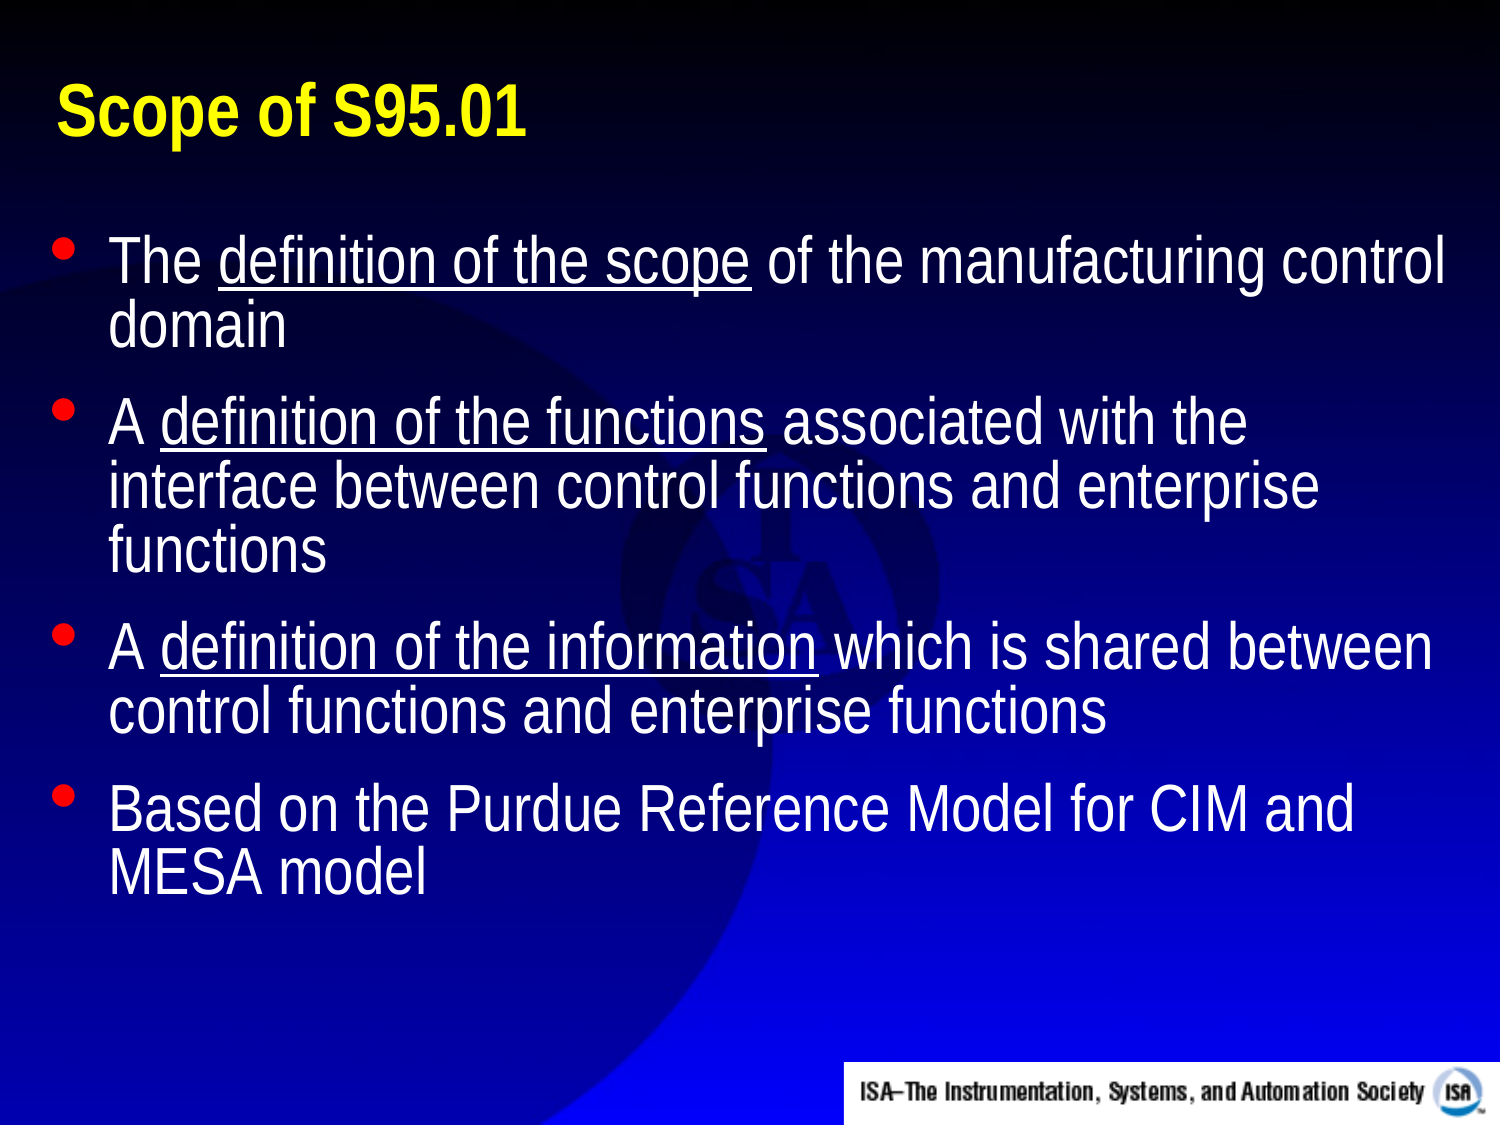

# Scope of S95.01
The definition of the scope of the manufacturing control domain
A definition of the functions associated with the interface between control functions and enterprise functions
A definition of the information which is shared between control functions and enterprise functions
Based on the Purdue Reference Model for CIM and MESA model